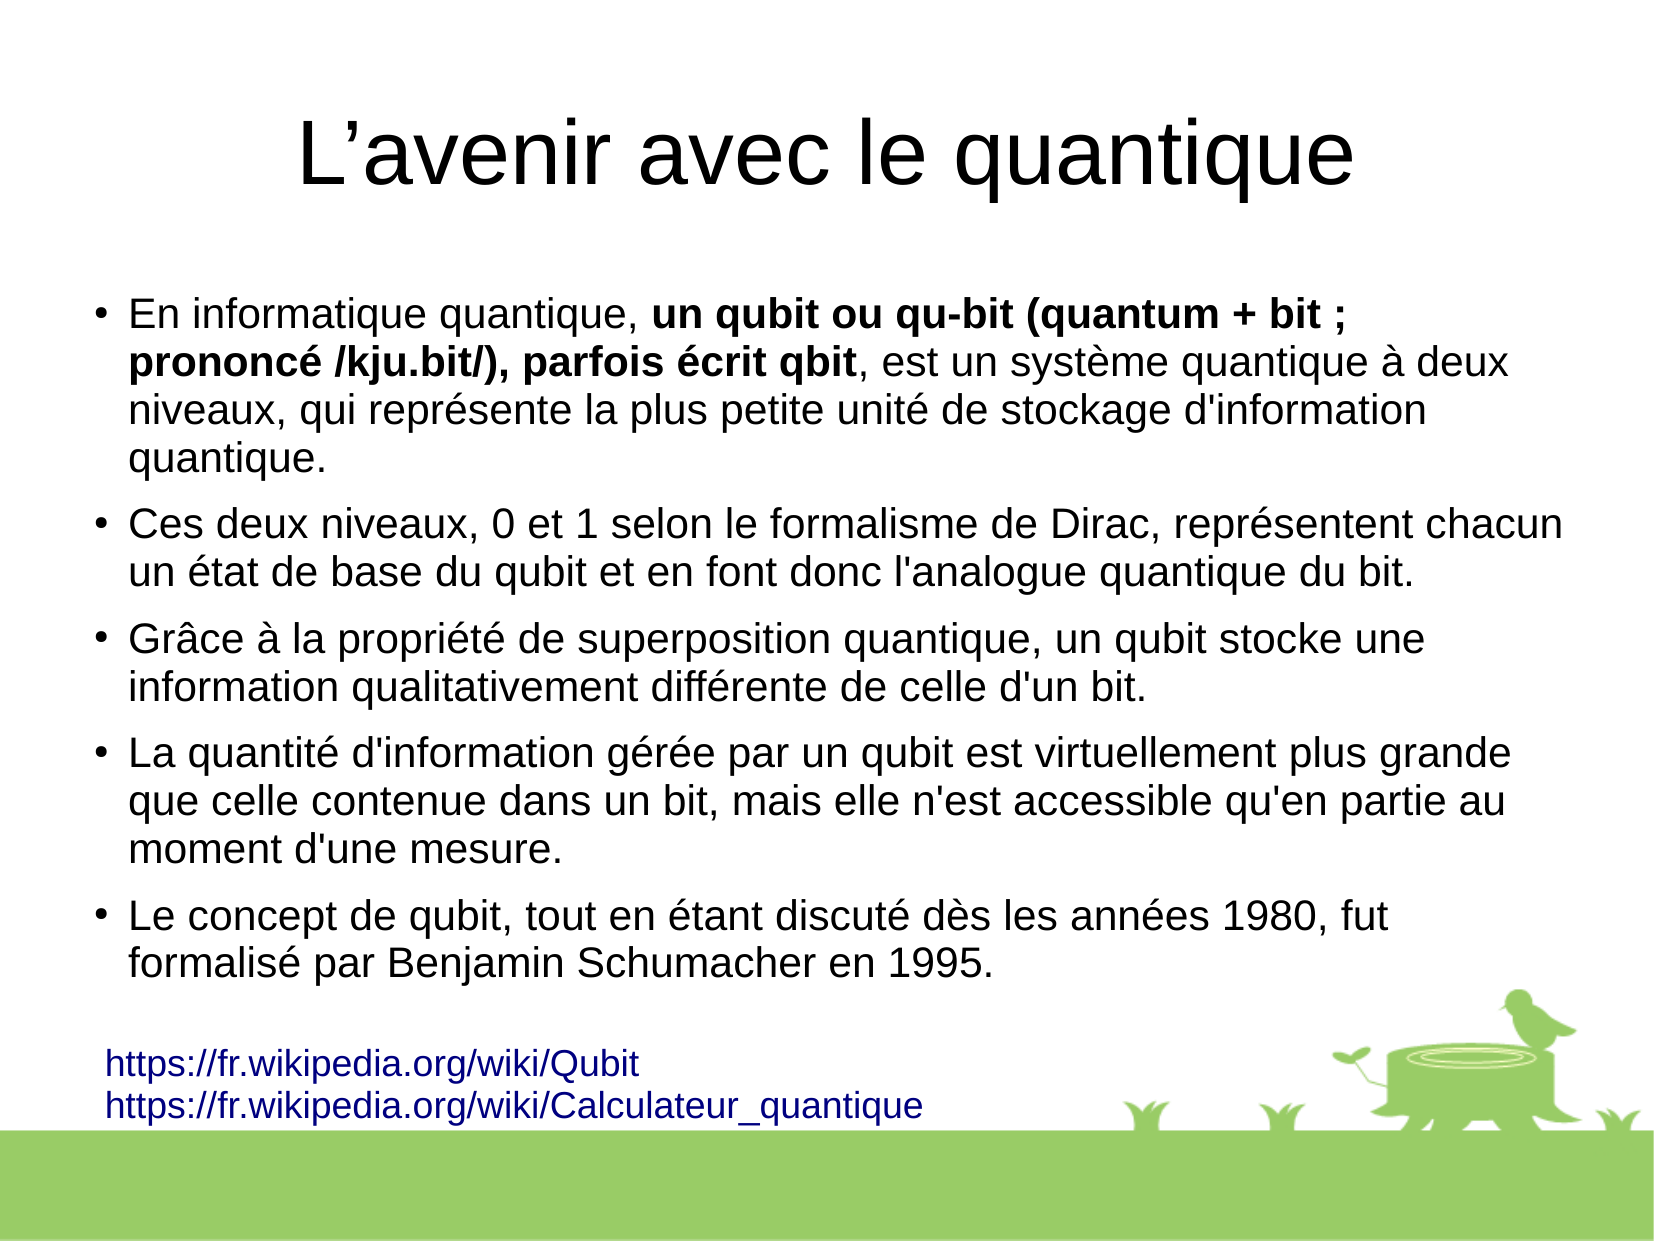

# L’avenir avec le quantique
En informatique quantique, un qubit ou qu-bit (quantum + bit ; prononcé /kju.bit/), parfois écrit qbit, est un système quantique à deux niveaux, qui représente la plus petite unité de stockage d'information quantique.
Ces deux niveaux, 0 et 1 selon le formalisme de Dirac, représentent chacun un état de base du qubit et en font donc l'analogue quantique du bit.
Grâce à la propriété de superposition quantique, un qubit stocke une information qualitativement différente de celle d'un bit.
La quantité d'information gérée par un qubit est virtuellement plus grande que celle contenue dans un bit, mais elle n'est accessible qu'en partie au moment d'une mesure.
Le concept de qubit, tout en étant discuté dès les années 1980, fut formalisé par Benjamin Schumacher en 1995.
https://fr.wikipedia.org/wiki/Qubit
https://fr.wikipedia.org/wiki/Calculateur_quantique